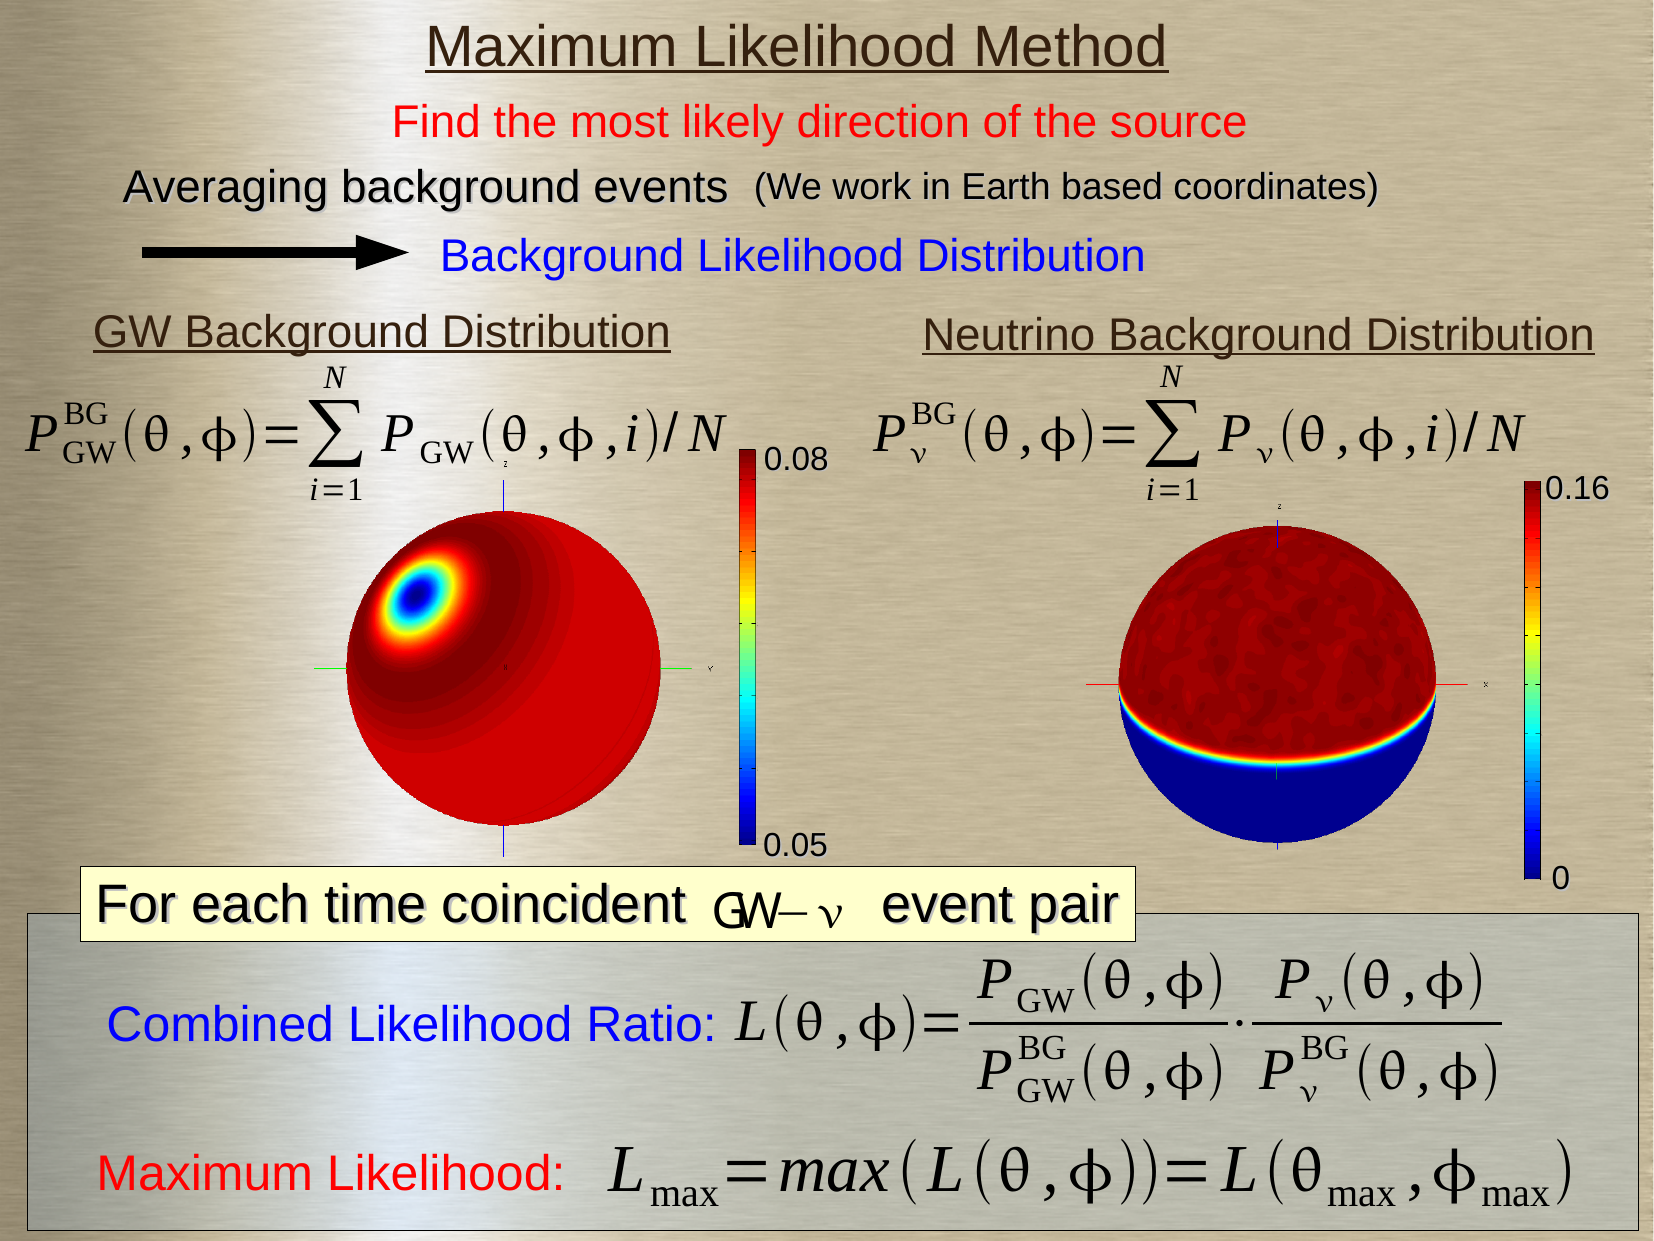

Maximum Likelihood Method
Find the most likely direction of the source
(We work in Earth based coordinates)
Averaging background events
Background Likelihood Distribution
GW Background Distribution
Neutrino Background Distribution
0.08
0.055
0.16
0
For each time coincident event pair
Combined Likelihood Ratio:
Maximum Likelihood: